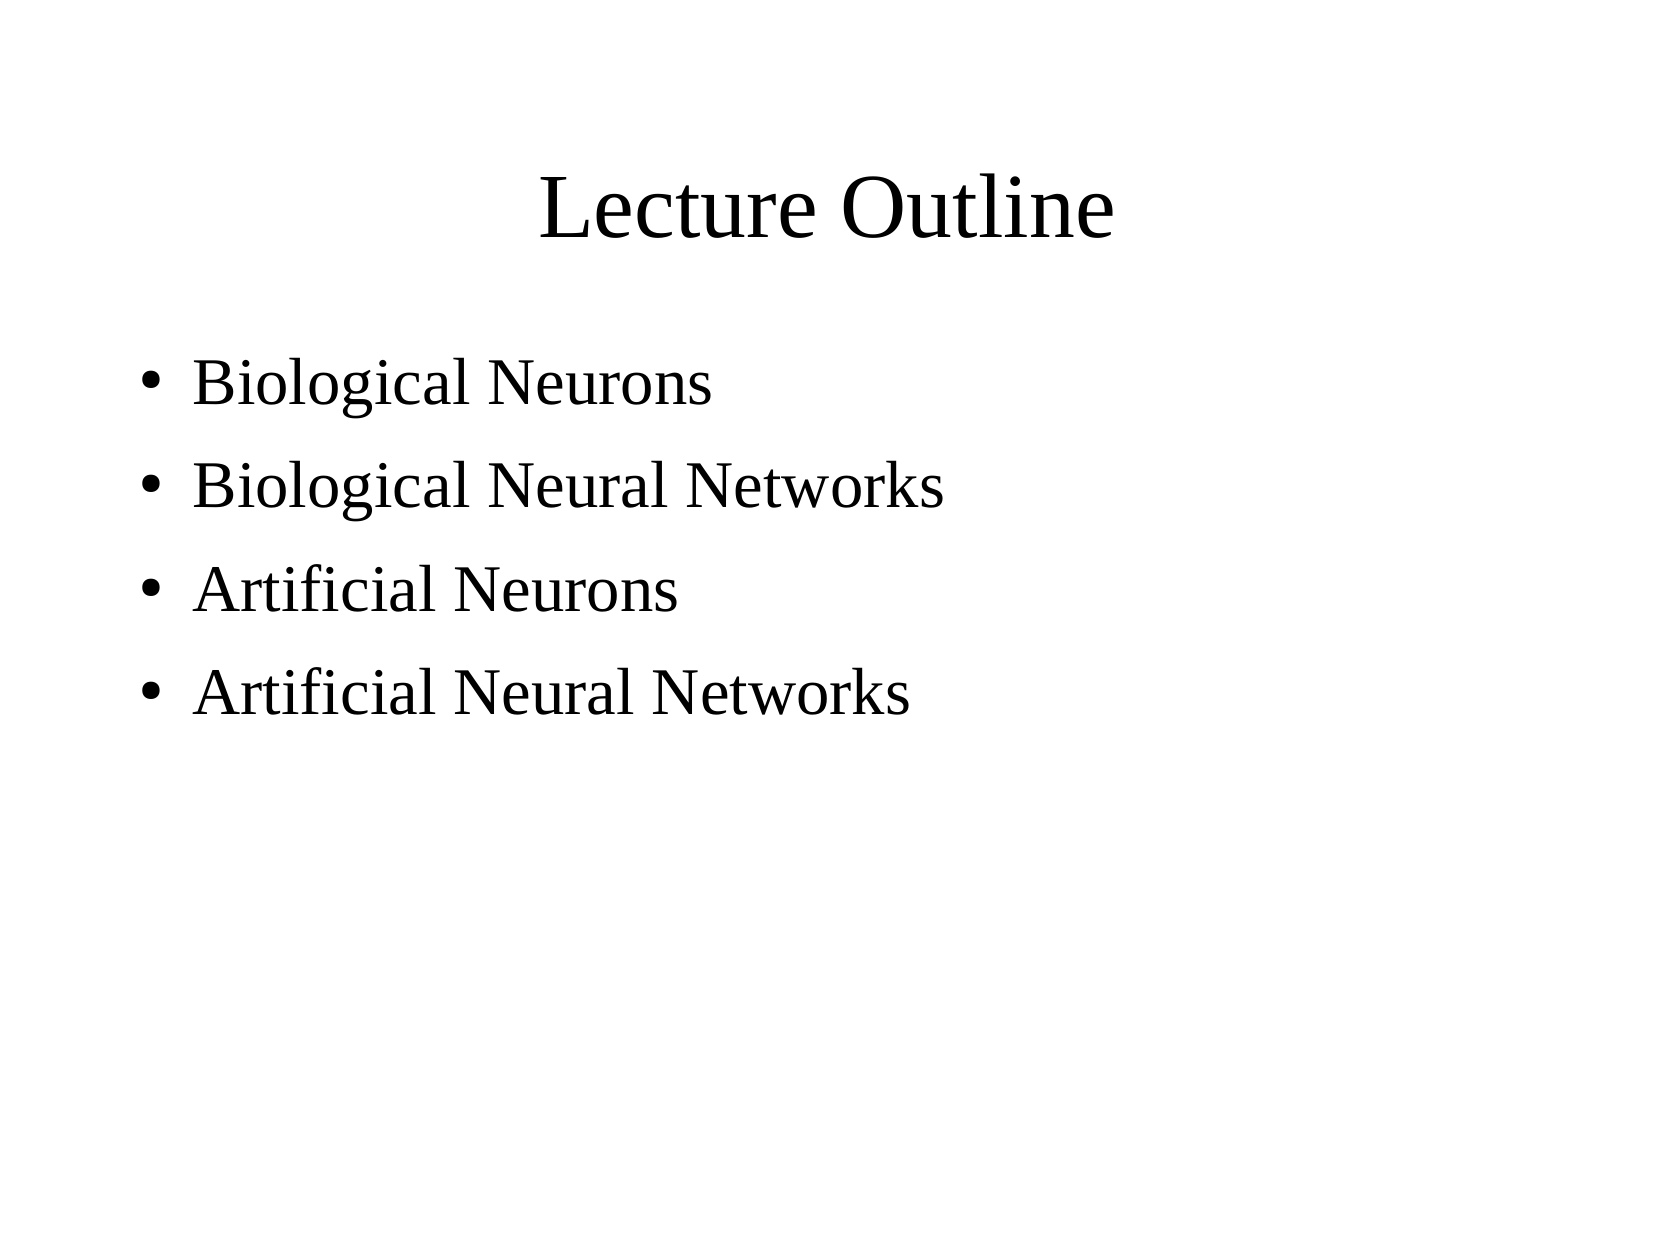

# Lecture Outline
Biological Neurons
Biological Neural Networks
Artificial Neurons
Artificial Neural Networks